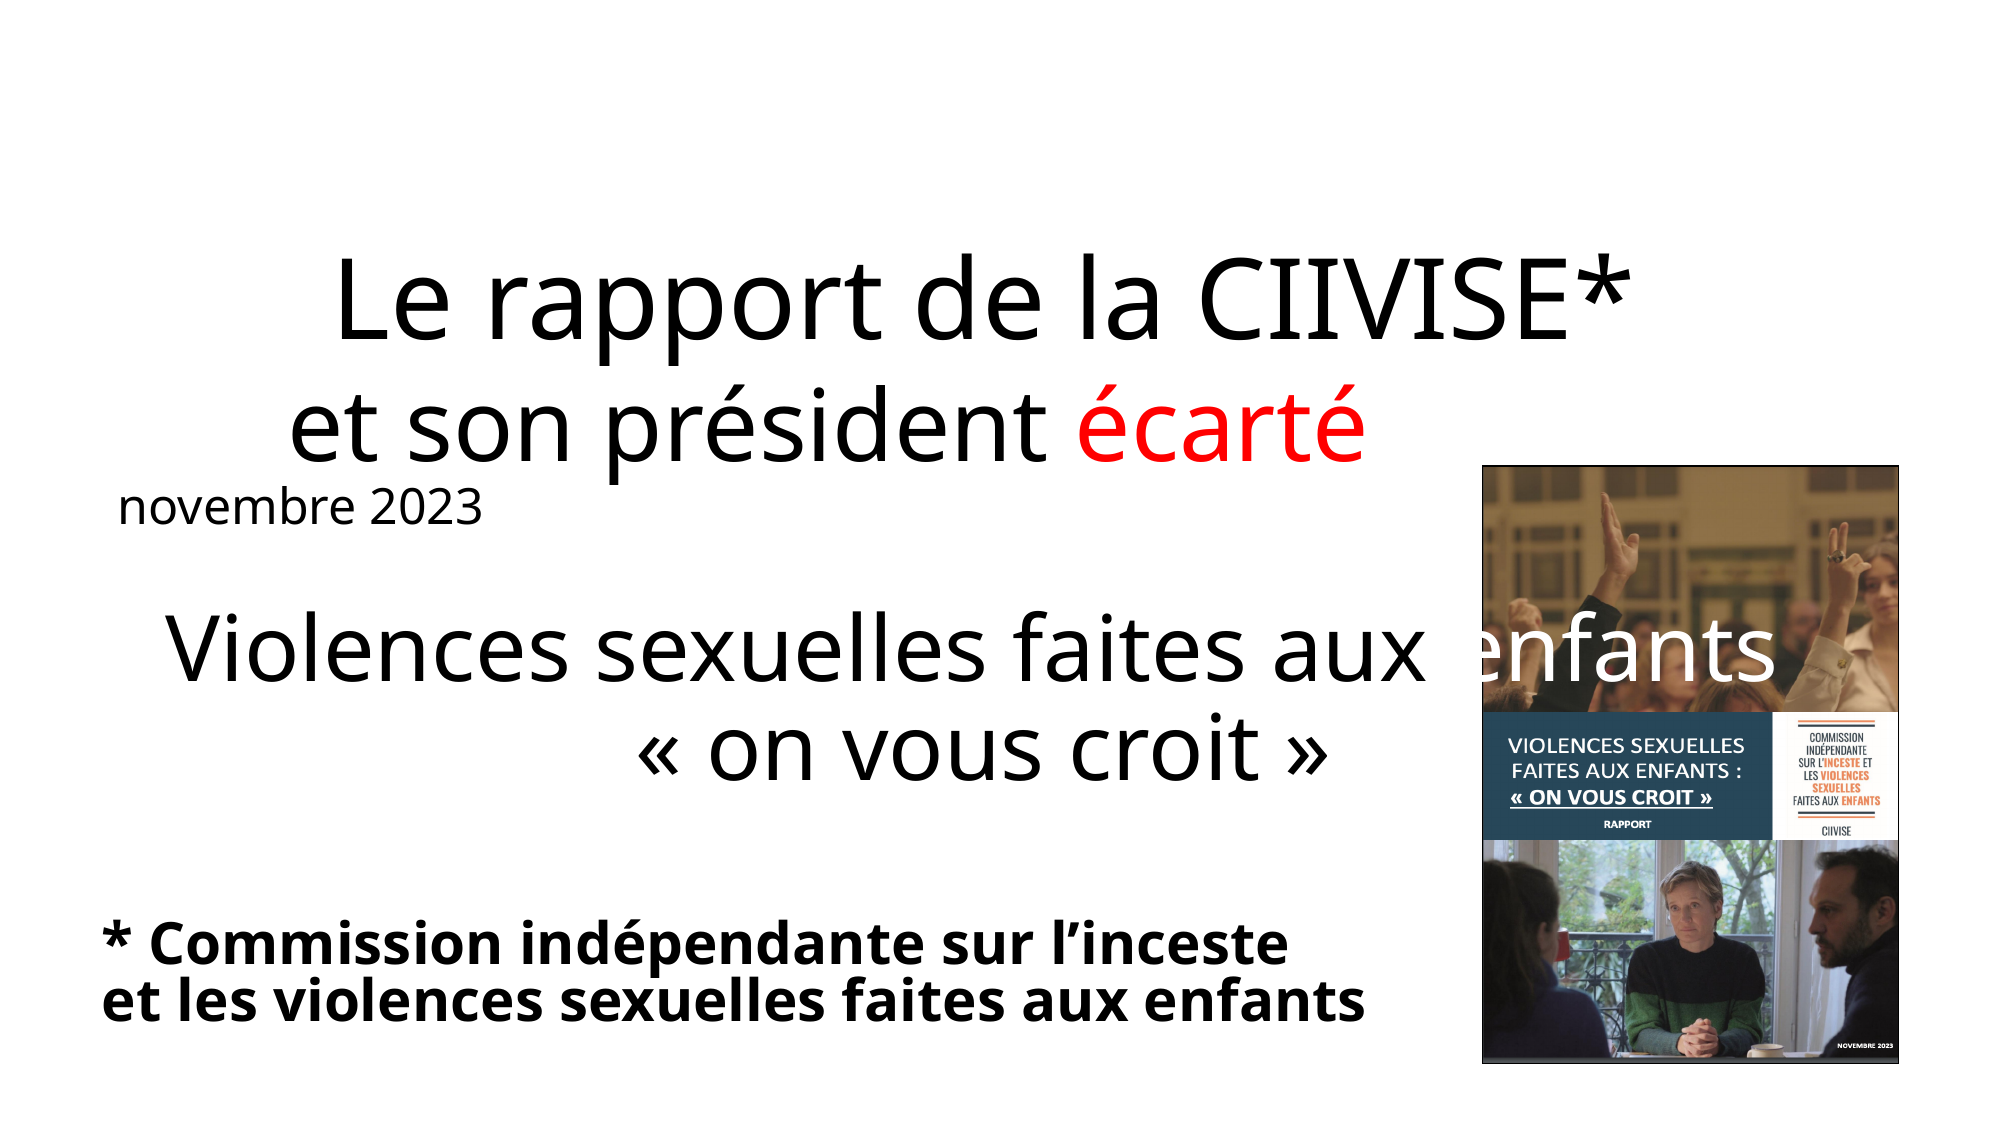

# Le rapport de la CIIVISE*
et son président écarté
Violences sexuelles faites aux enfants
« on vous croit »
novembre 2023
* Commission indépendante sur l’inceste
et les violences sexuelles faites aux enfants